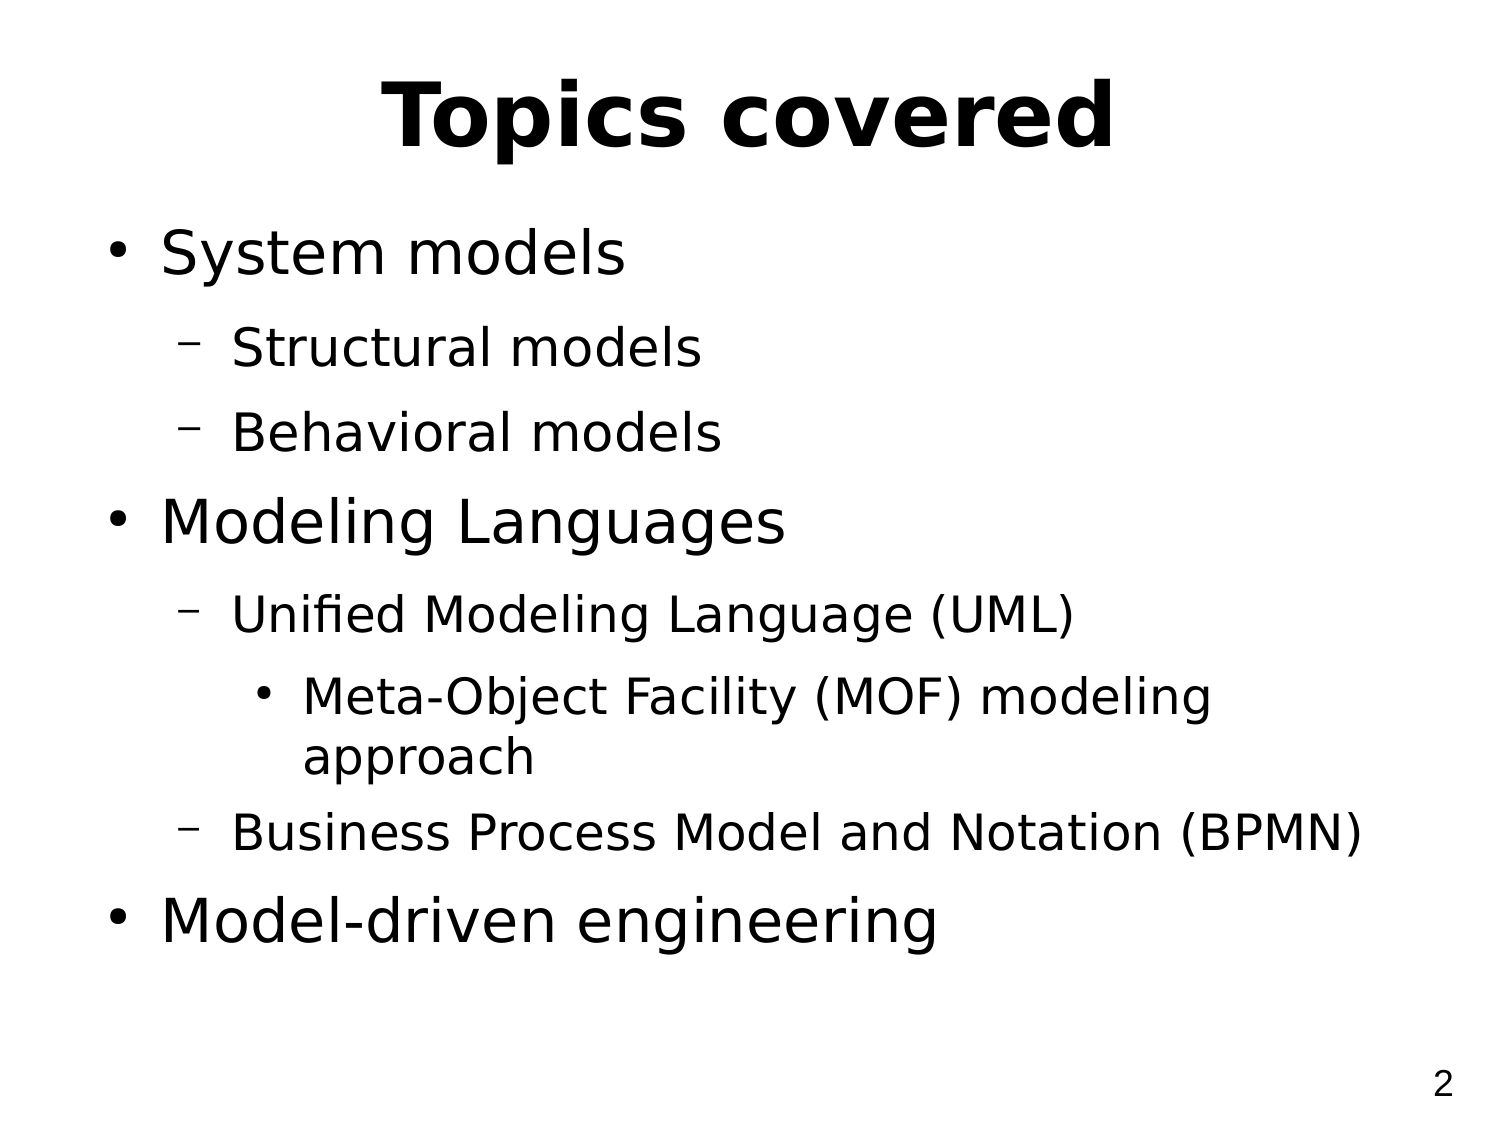

# Topics covered
System models
Structural models
Behavioral models
Modeling Languages
Unified Modeling Language (UML)
Meta-Object Facility (MOF) modeling approach
Business Process Model and Notation (BPMN)
Model-driven engineering